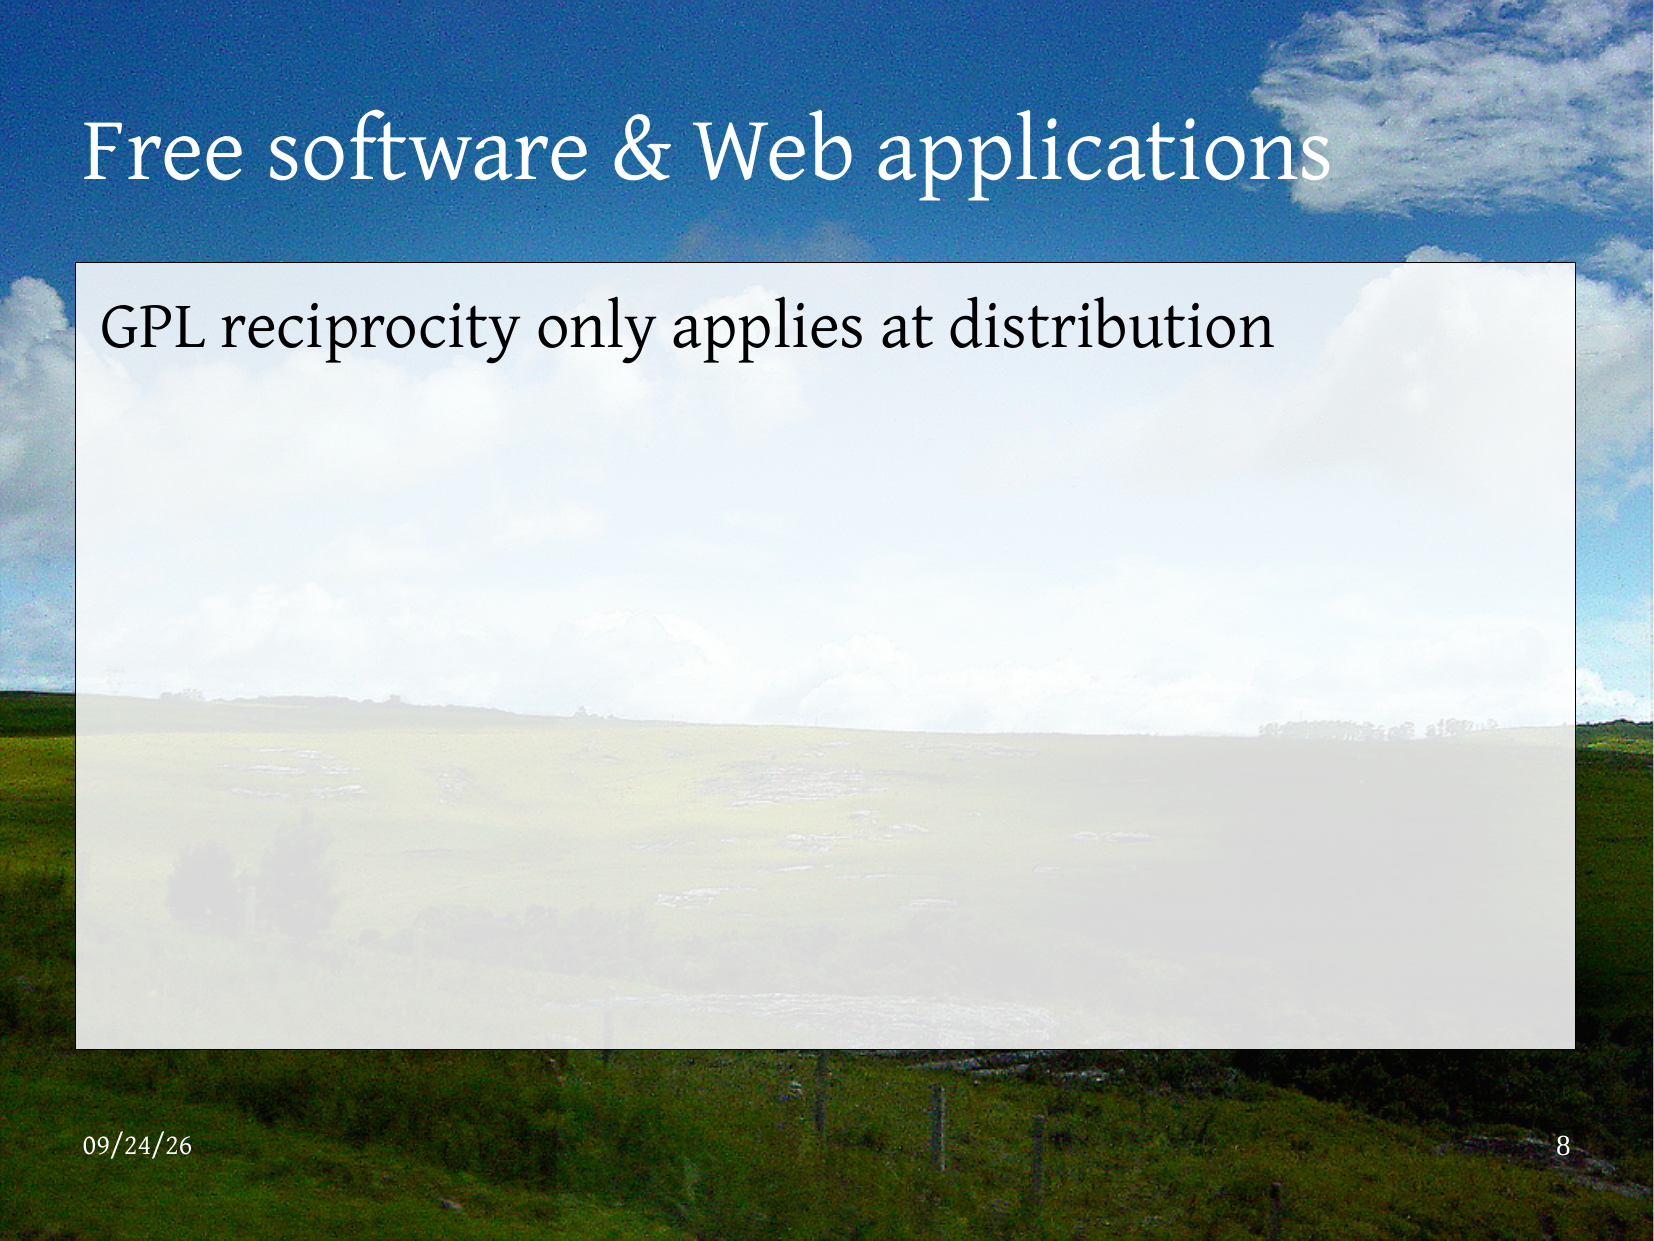

# Free software & Web applications
GPL reciprocity only applies at distribution
8